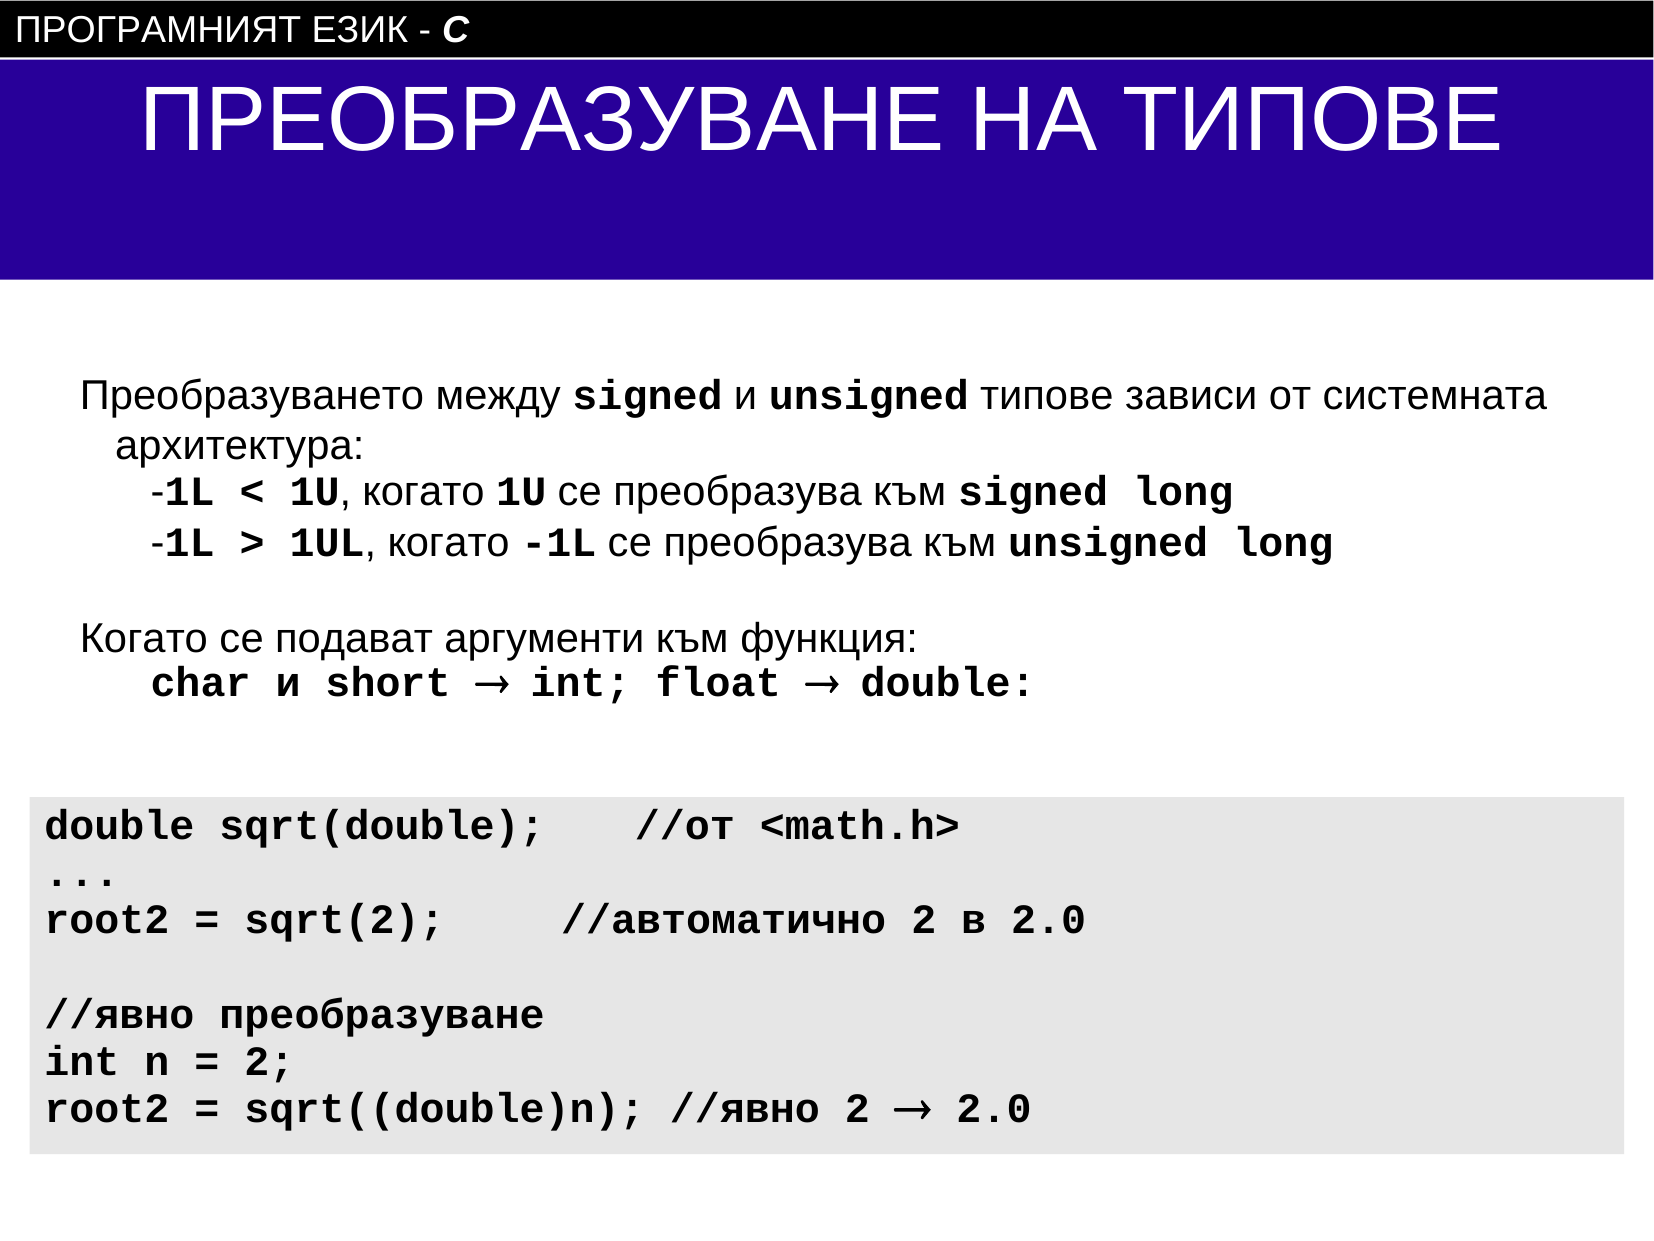

ПРОГРАМНИЯT ЕЗИК - С
	 ПРЕОБРАЗУВАНЕ НА ТИПОВЕ
Преобразуването между signed и unsigned типове зависи от системната архитектура:
-1L < 1U, когато 1U се преобразува към signed long
-1L > 1UL, когато -1L се преобразува към unsigned long
Когато се подават аргументи към функция:
char и short  int; float  double:
double sqrt(double); 	//от <math.h>
...
root2 = sqrt(2); 		//автоматично 2 в 2.0
//явно преобразуване
int n = 2;
root2 = sqrt((double)n); //явно 2  2.0